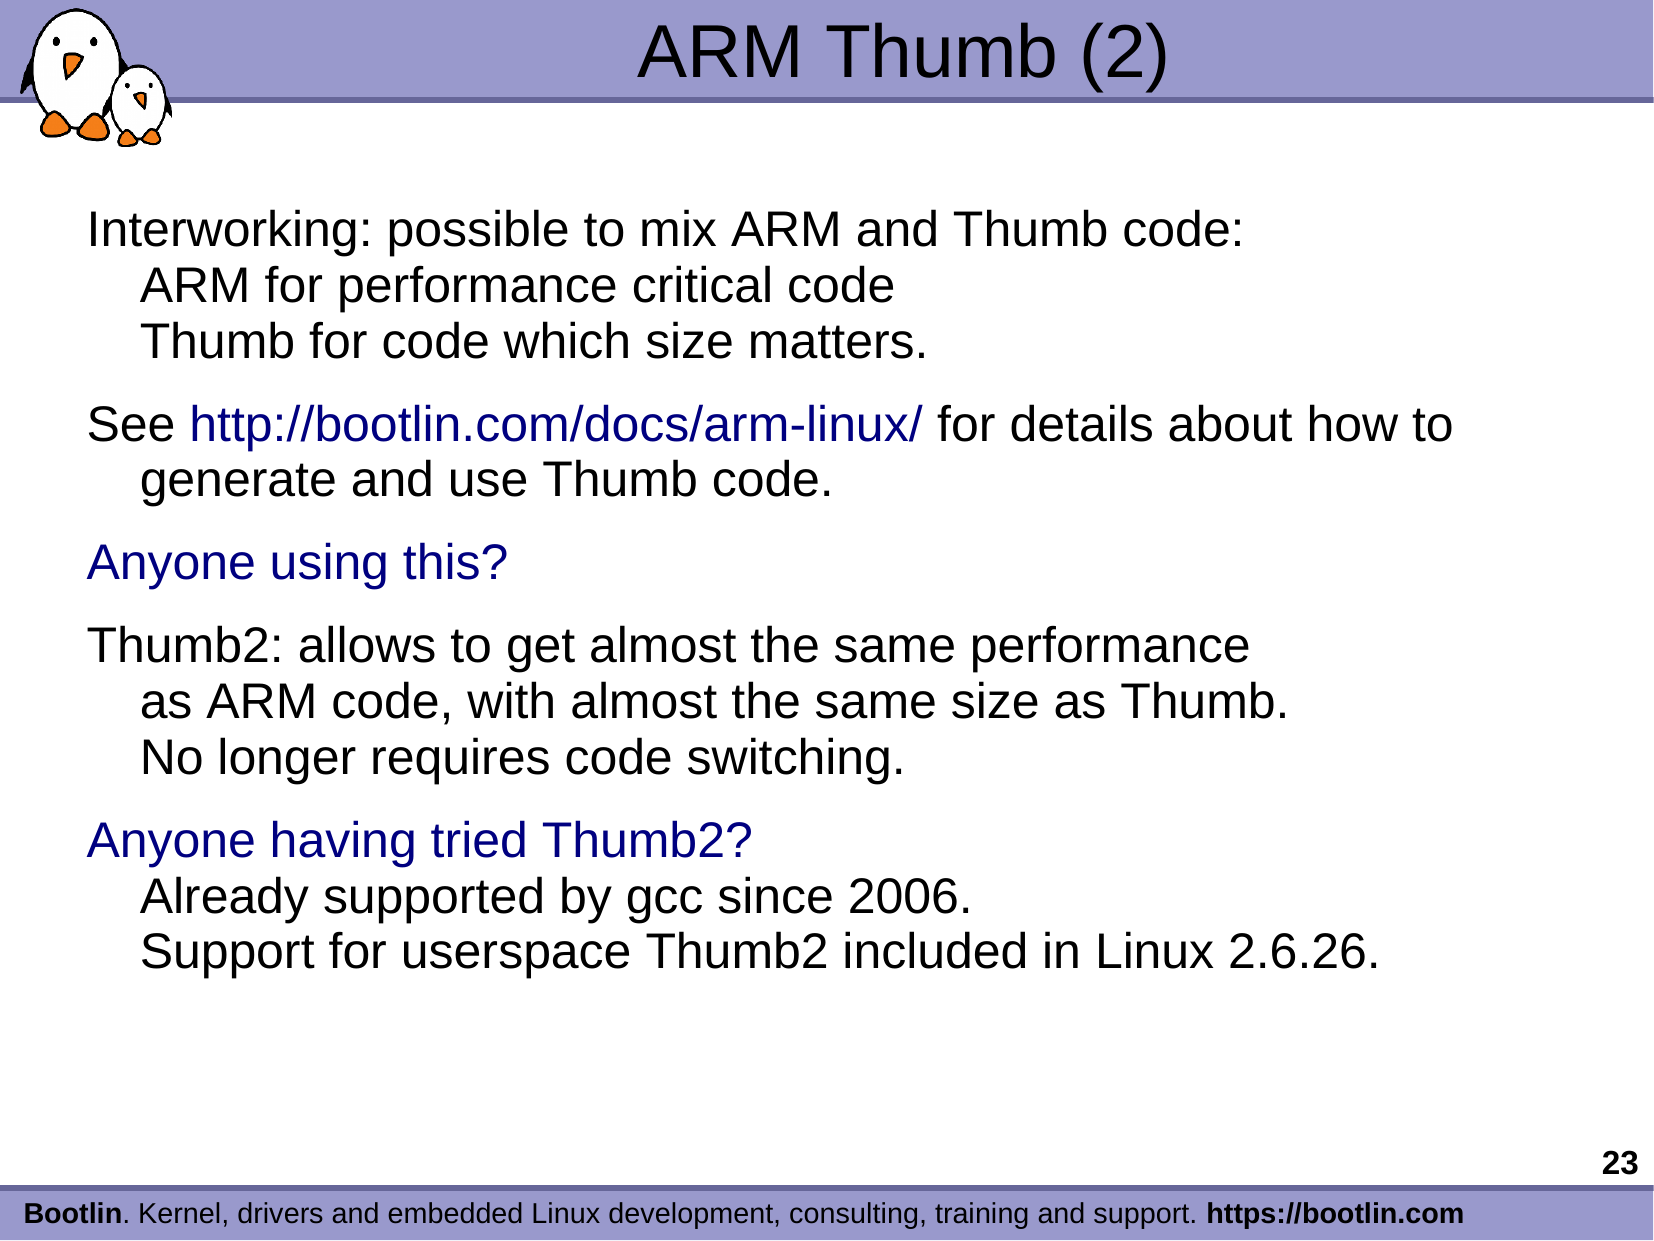

# ARM Thumb (2)
Interworking: possible to mix ARM and Thumb code:
ARM for performance critical code
Thumb for code which size matters.
See http://bootlin.com/docs/arm-linux/ for details about how to generate and use Thumb code.
Anyone using this?
Thumb2: allows to get almost the same performance
as ARM code, with almost the same size as Thumb.
No longer requires code switching.
Anyone having tried Thumb2?
Already supported by gcc since 2006.
Support for userspace Thumb2 included in Linux 2.6.26.